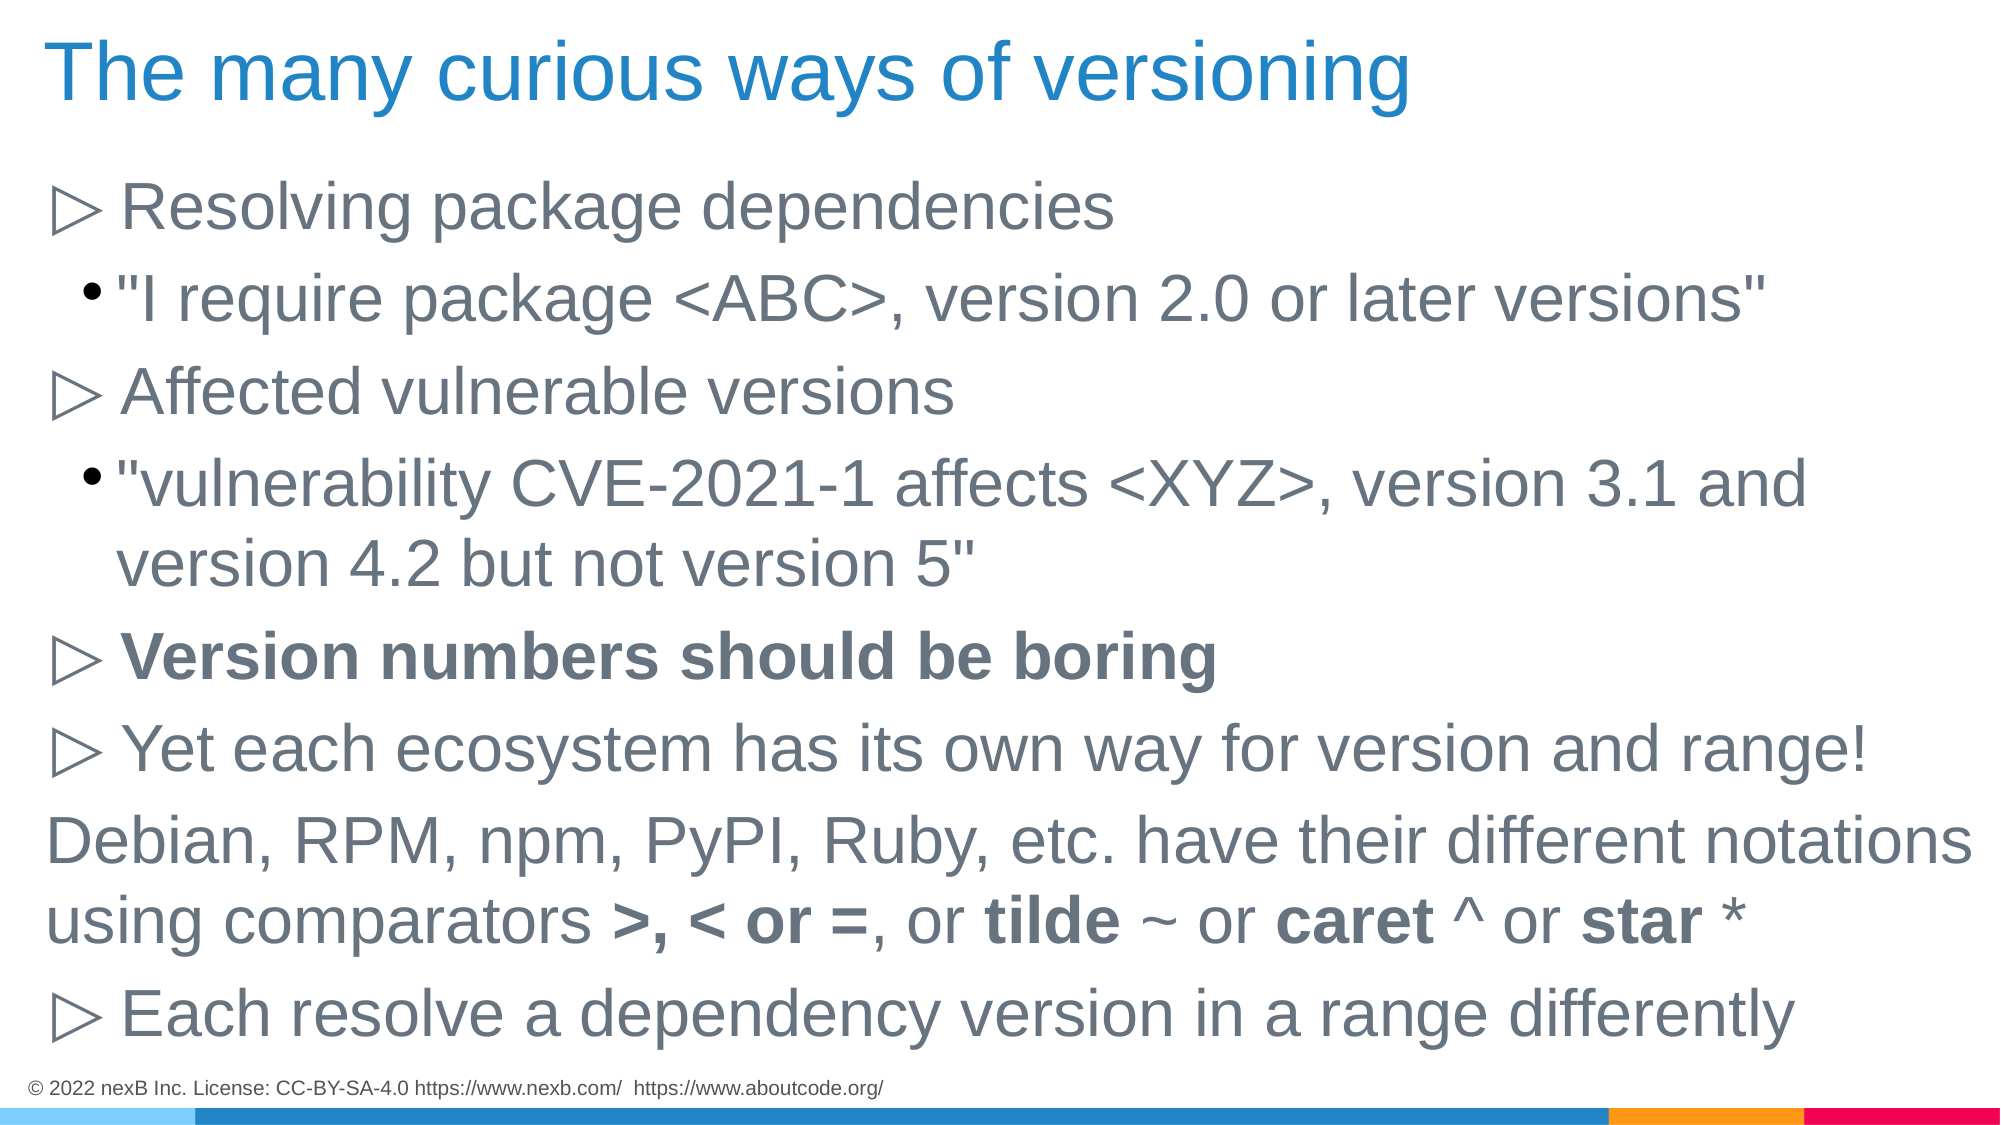

The many curious ways of versioning
Resolving package dependencies
"I require package <ABC>, version 2.0 or later versions"
Affected vulnerable versions
"vulnerability CVE-2021-1 affects <XYZ>, version 3.1 and version 4.2 but not version 5"
Version numbers should be boring
Yet each ecosystem has its own way for version and range!
Debian, RPM, npm, PyPI, Ruby, etc. have their different notations using comparators >, < or =, or tilde ~ or caret ^ or star *
Each resolve a dependency version in a range differently